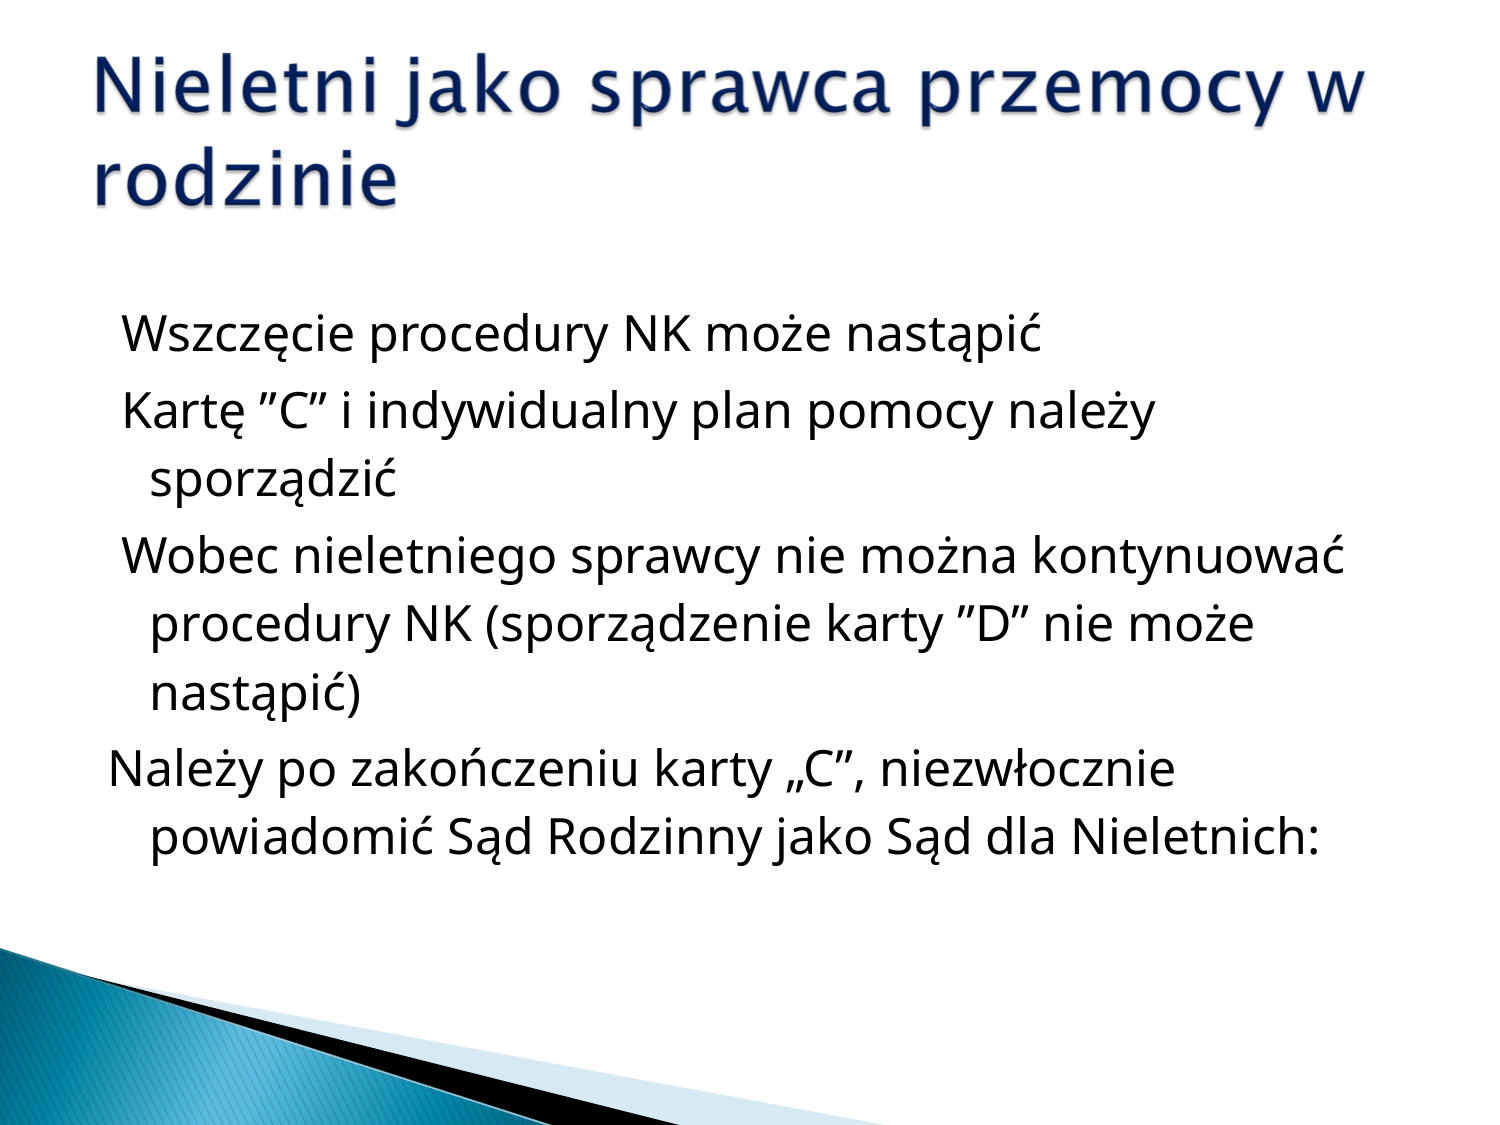

# Wszczęcie procedury NK może nastąpić
 Kartę ”C” i indywidualny plan pomocy należy sporządzić
 Wobec nieletniego sprawcy nie można kontynuować procedury NK (sporządzenie karty ”D” nie może nastąpić)
Należy po zakończeniu karty „C”, niezwłocznie powiadomić Sąd Rodzinny jako Sąd dla Nieletnich: